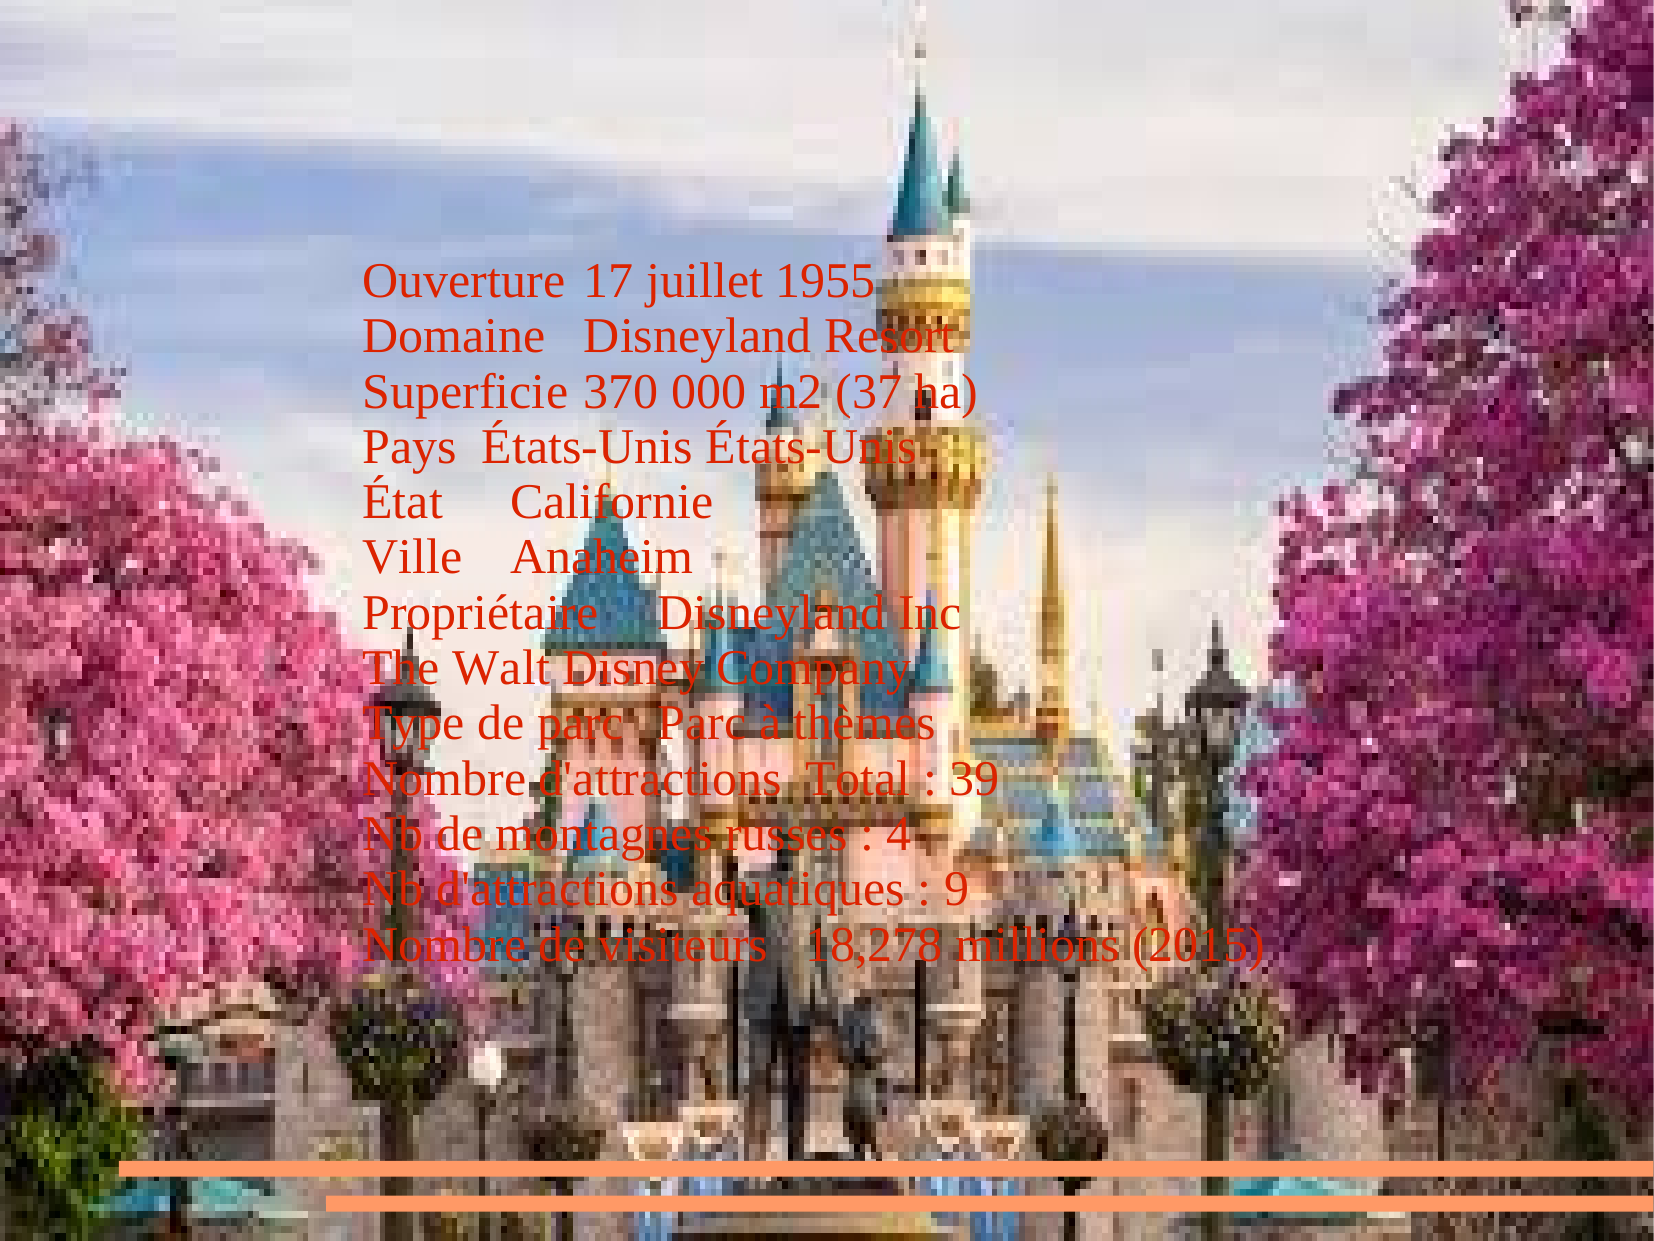

Ouverture	17 juillet 1955
Domaine	Disneyland Resort
Superficie	370 000 m2 (37 ha)
Pays États-Unis États-Unis
État	Californie
Ville	Anaheim
Propriétaire	Disneyland Inc
The Walt Disney Company
Type de parc	Parc à thèmes
Nombre d'attractions	Total : 39
Nb de montagnes russes : 4
Nb d'attractions aquatiques : 9
Nombre de visiteurs	18,278 millions (2015)